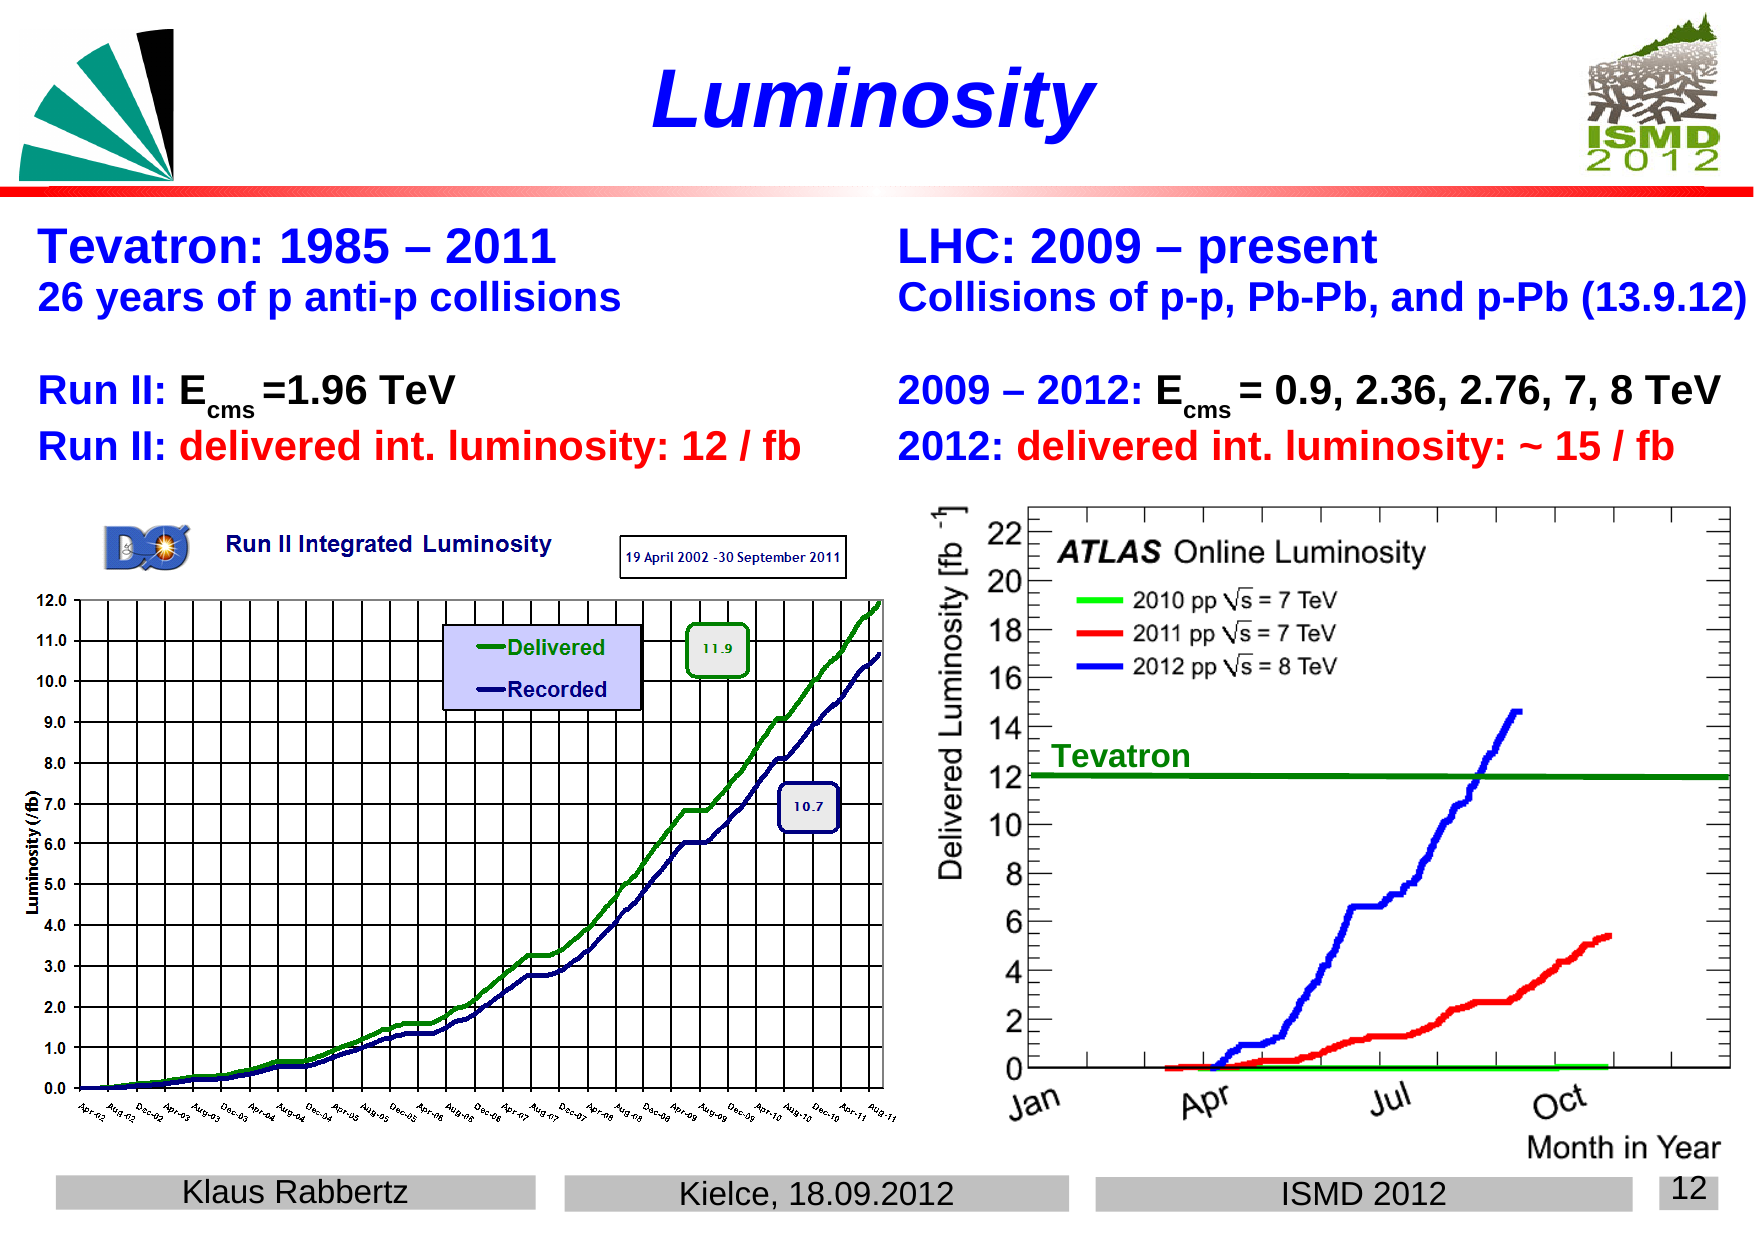

# Luminosity
Tevatron: 1985 – 2011
26 years of p anti-p collisions
Run II: Ecms =1.96 TeV
Run II: delivered int. luminosity: 12 / fb
LHC: 2009 – present
Collisions of p-p, Pb-Pb, and p-Pb (13.9.12)
2009 – 2012: Ecms = 0.9, 2.36, 2.76, 7, 8 TeV
2012: delivered int. luminosity: ~ 15 / fb
Tevatron